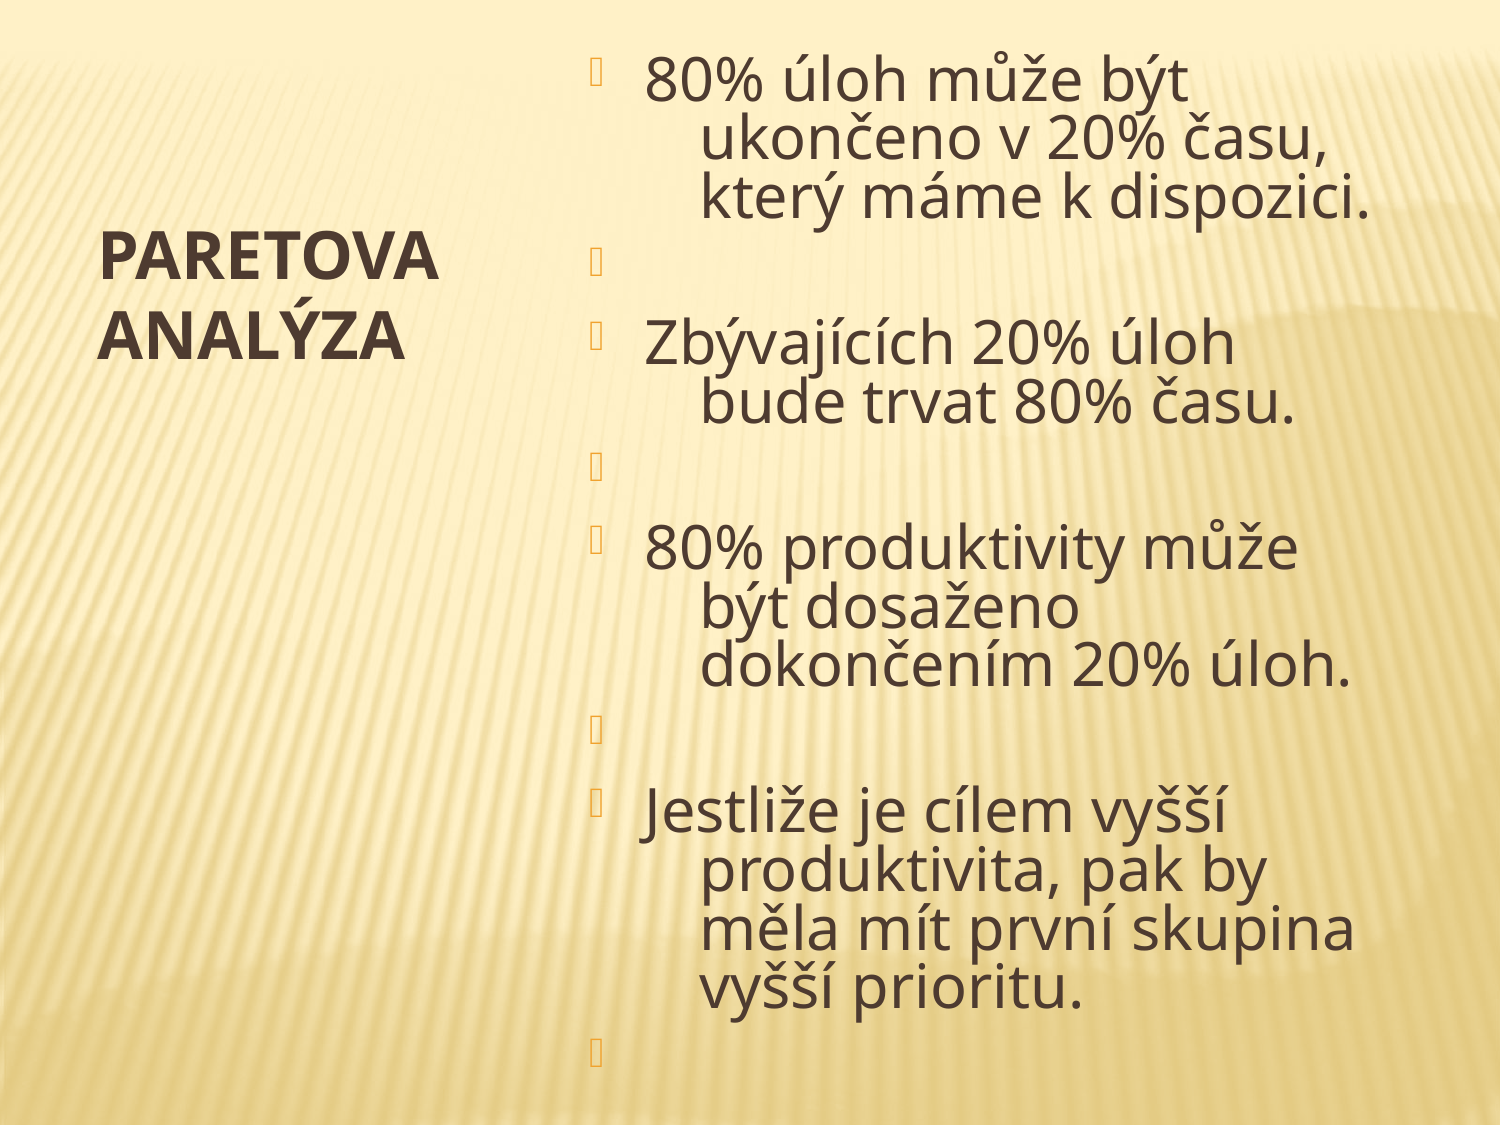

80% úloh může být ukončeno v 20% času, který máme k dispozici.
Zbývajících 20% úloh bude trvat 80% času.
80% produktivity může být dosaženo dokončením 20% úloh.
Jestliže je cílem vyšší produktivita, pak by měla mít první skupina vyšší prioritu.
# Paretova analýza